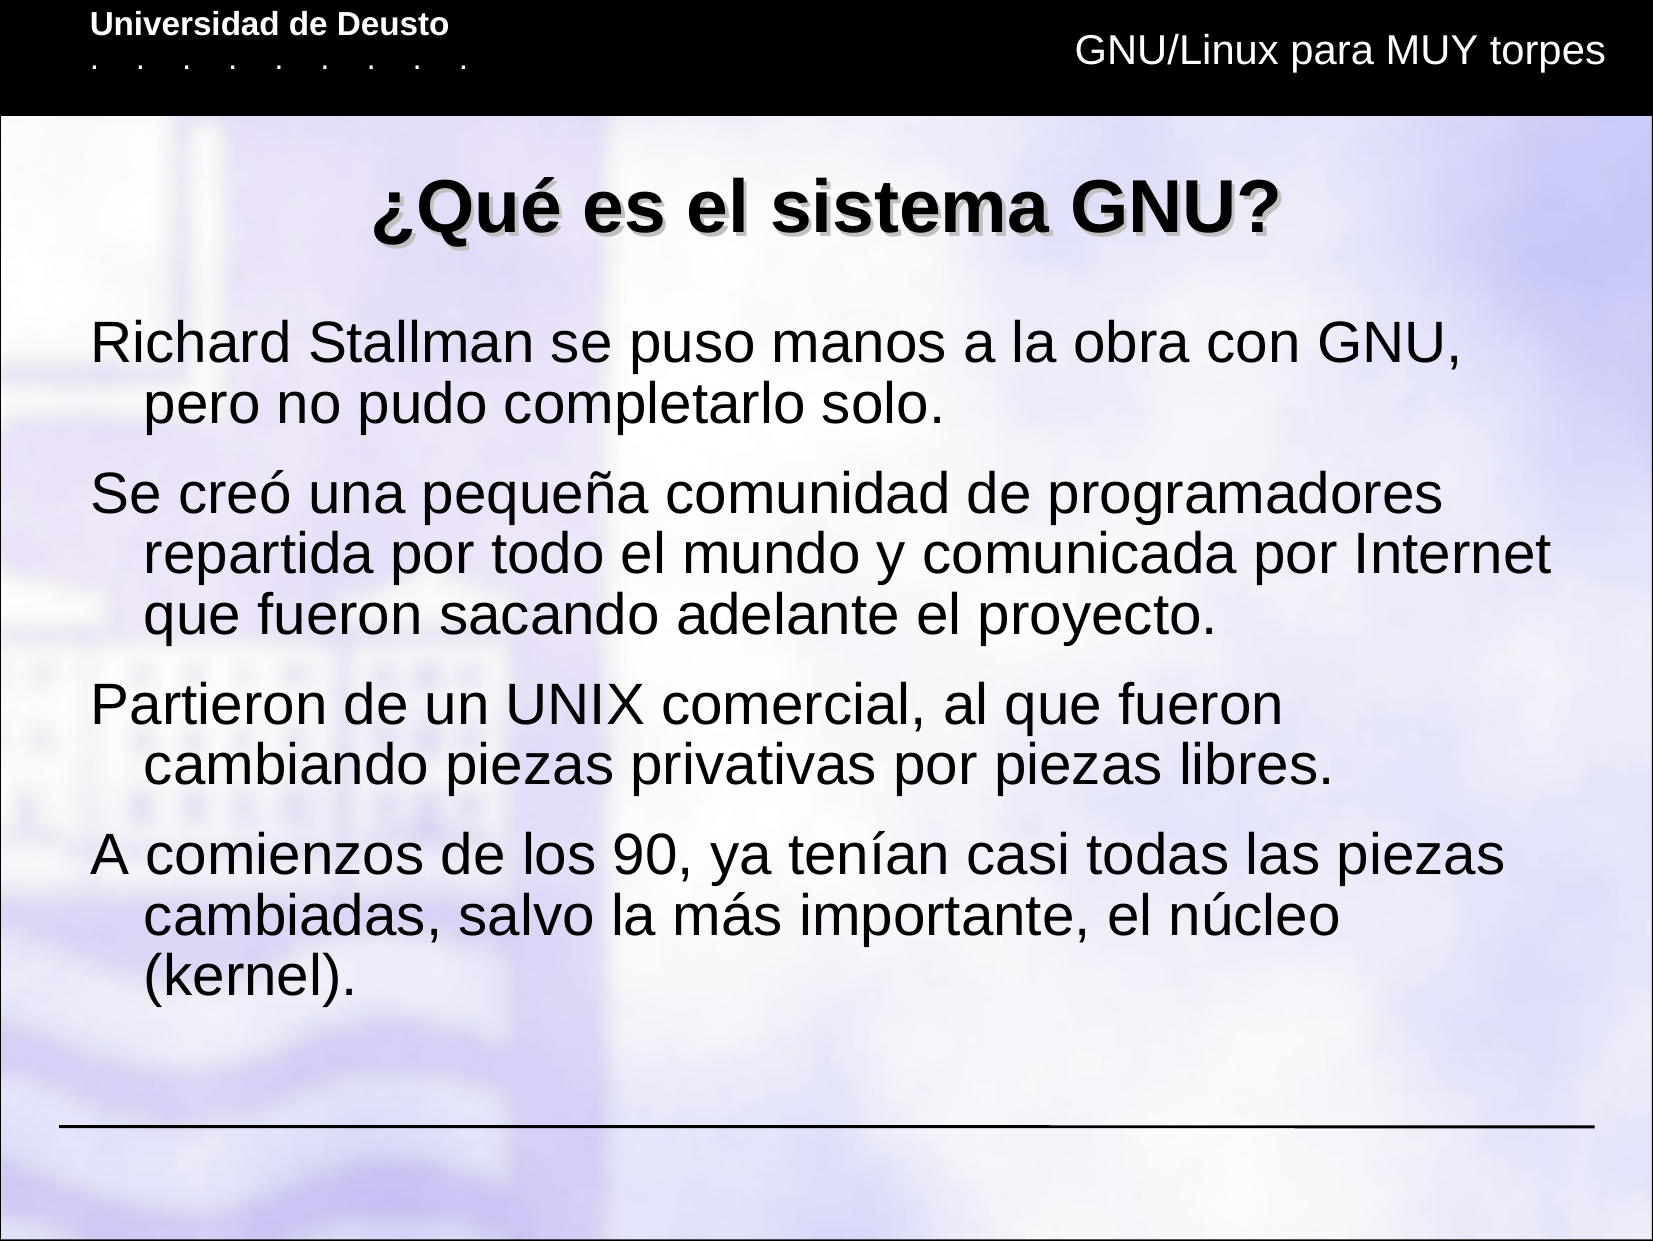

# ¿Qué es el sistema GNU?
Richard Stallman se puso manos a la obra con GNU, pero no pudo completarlo solo.
Se creó una pequeña comunidad de programadores repartida por todo el mundo y comunicada por Internet que fueron sacando adelante el proyecto.
Partieron de un UNIX comercial, al que fueron cambiando piezas privativas por piezas libres.
A comienzos de los 90, ya tenían casi todas las piezas cambiadas, salvo la más importante, el núcleo (kernel).